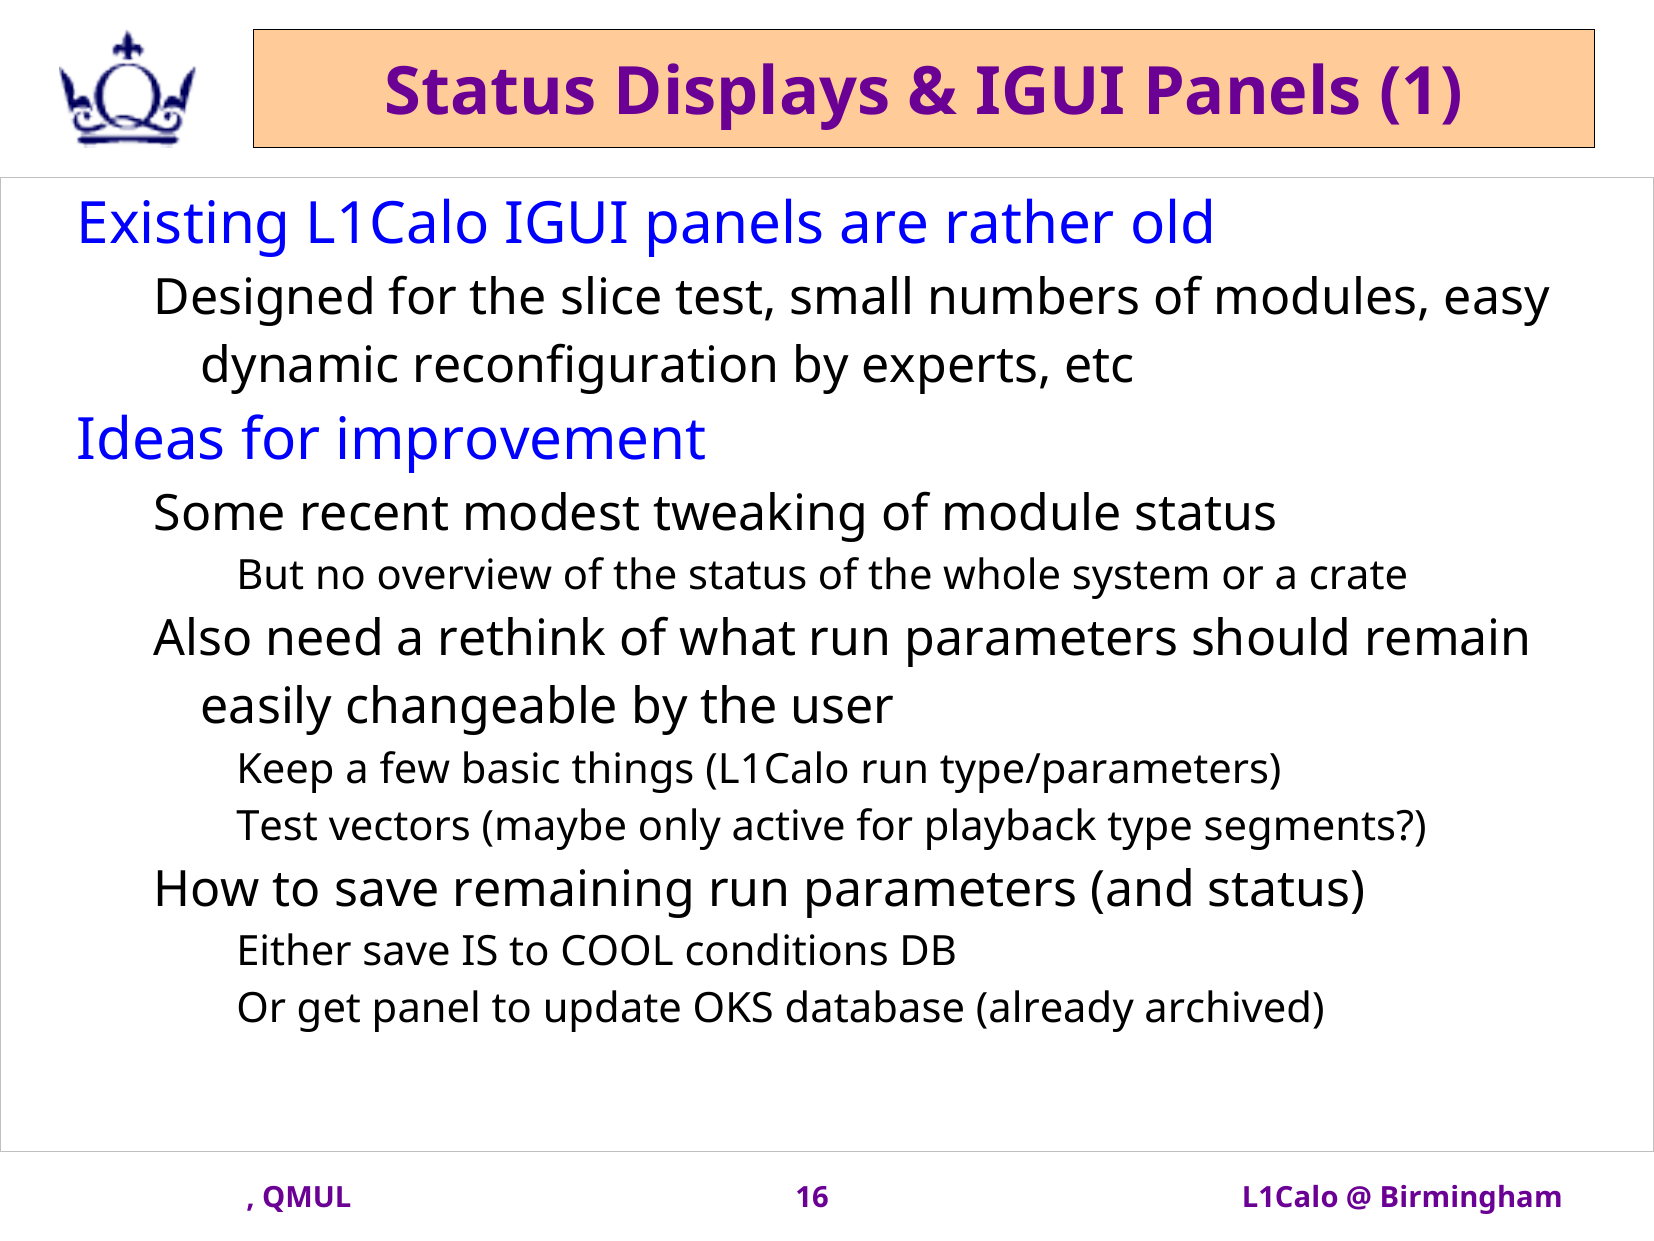

# Status Displays & IGUI Panels (1)
Existing L1Calo IGUI panels are rather old
Designed for the slice test, small numbers of modules, easy dynamic reconfiguration by experts, etc
Ideas for improvement
Some recent modest tweaking of module status
But no overview of the status of the whole system or a crate
Also need a rethink of what run parameters should remain easily changeable by the user
Keep a few basic things (L1Calo run type/parameters)
Test vectors (maybe only active for playback type segments?)
How to save remaining run parameters (and status)
Either save IS to COOL conditions DB
Or get panel to update OKS database (already archived)